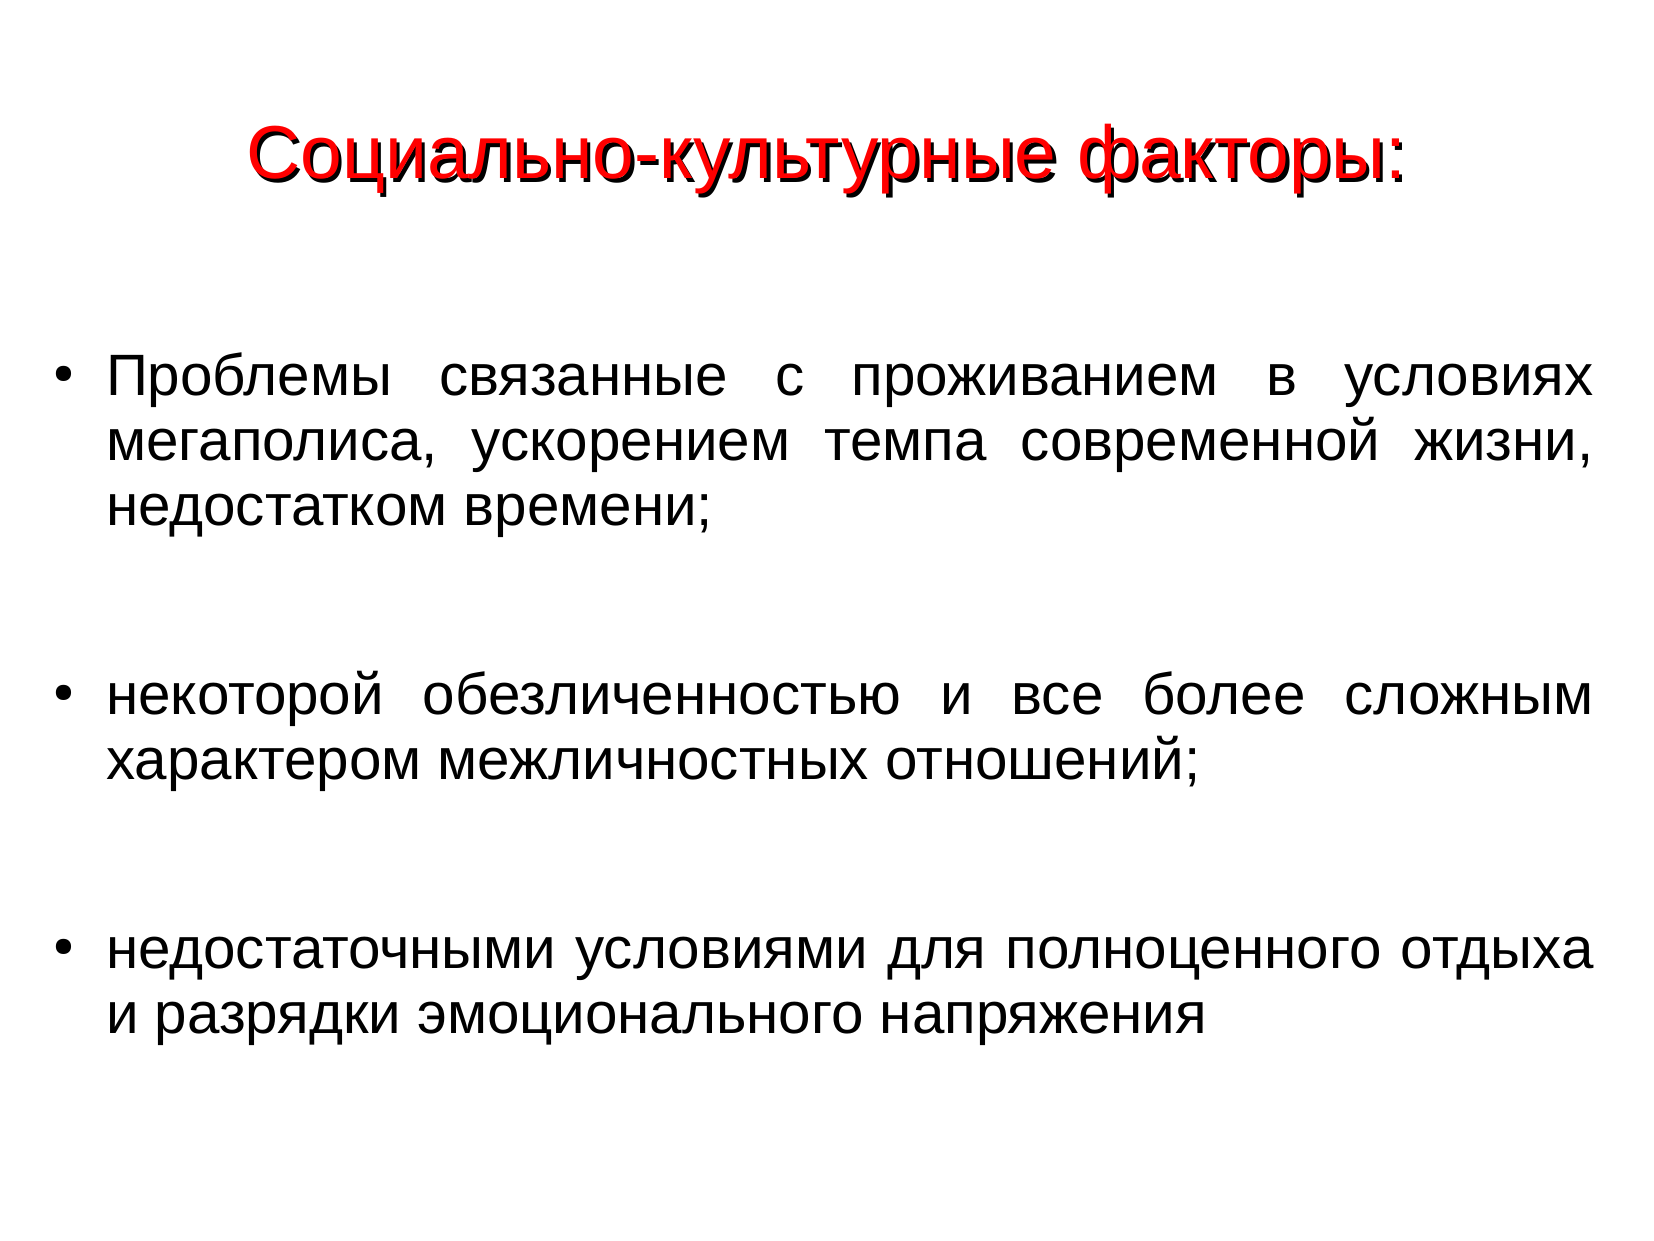

# Социально-культурные факторы:
Проблемы связанные с проживанием в условиях мегаполиса, ускорением темпа современной жизни, недостатком времени;
некоторой обезличенностью и все более сложным характером межличностных отношений;
недостаточными условиями для полноценного отдыха и разрядки эмоционального напряжения